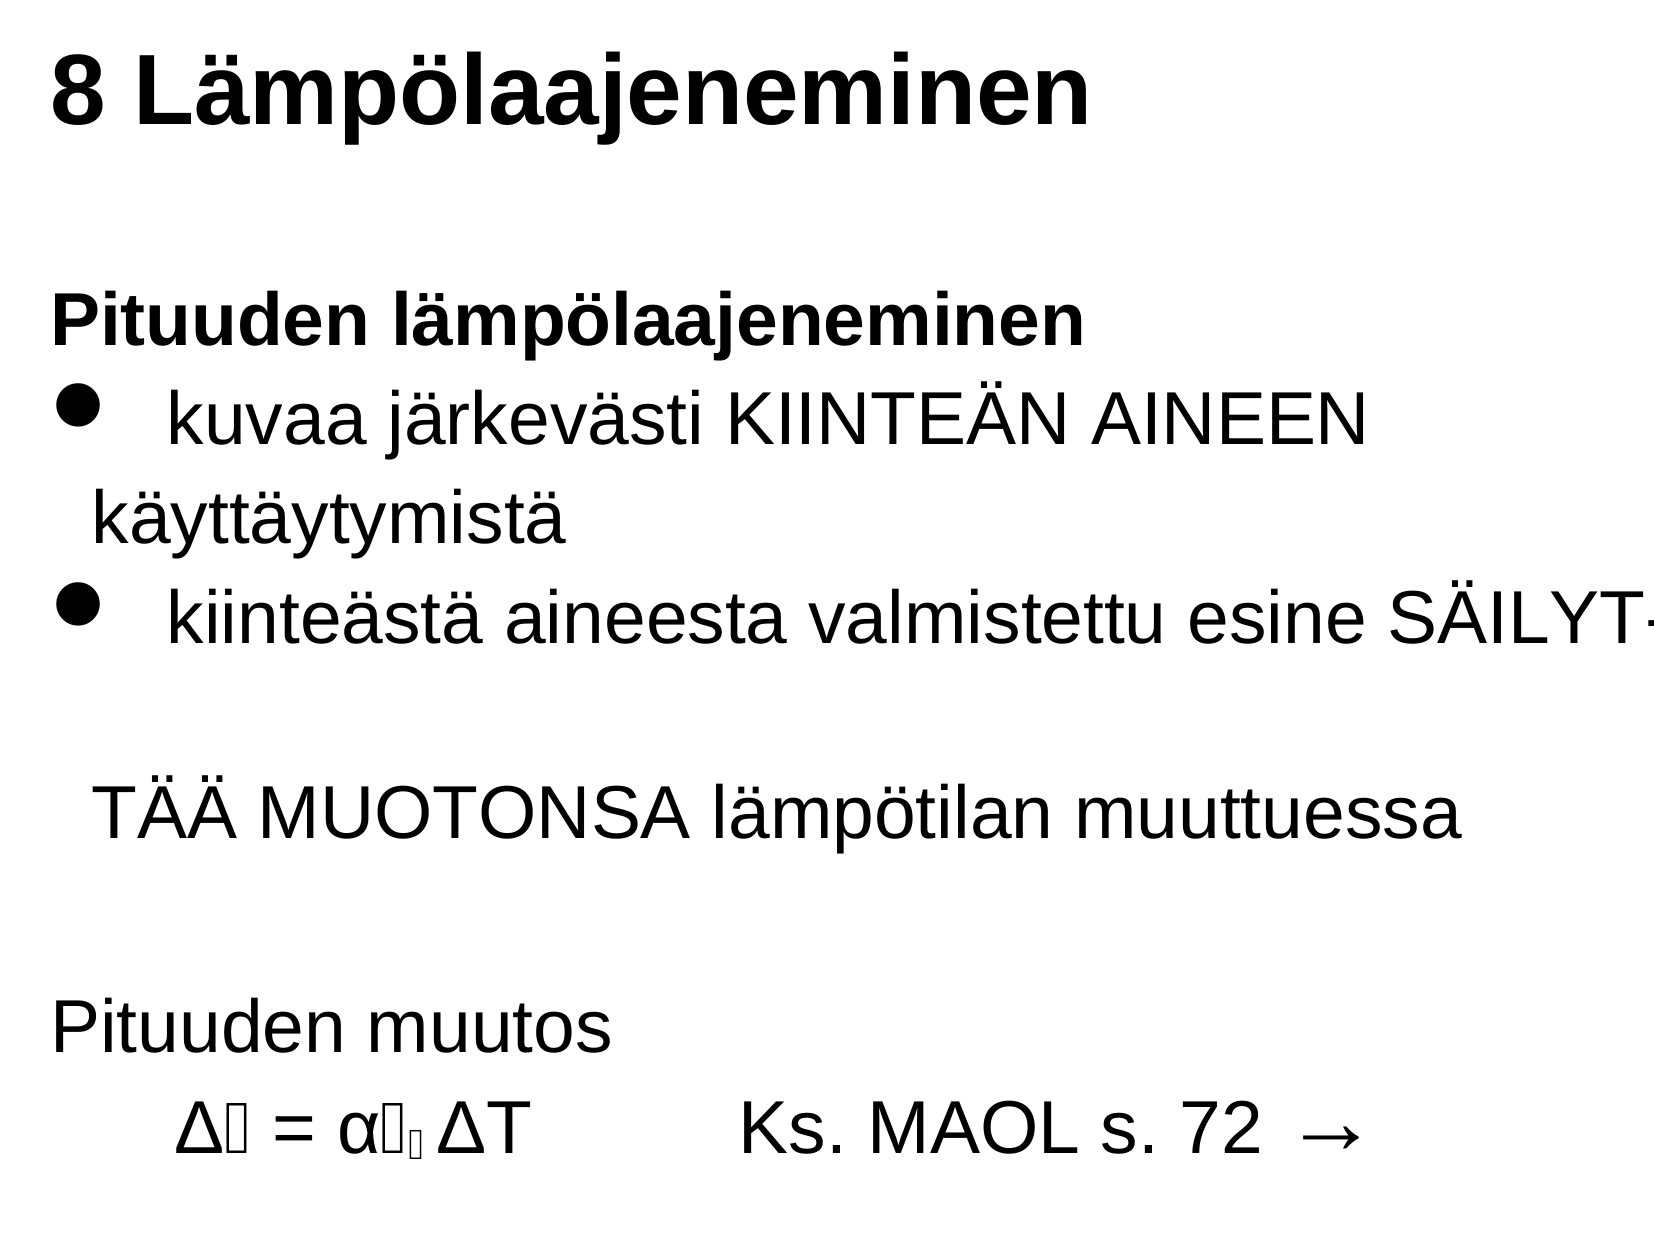

8 Lämpölaajeneminen
Pituuden lämpölaajeneminen
 kuvaa järkevästi KIINTEÄN AINEEN
 käyttäytymistä
 kiinteästä aineesta valmistettu esine SÄILYT-
 TÄÄ MUOTONSA lämpötilan muuttuessa
Pituuden muutos
 Δ = α ΔT Ks. MAOL s. 72 →